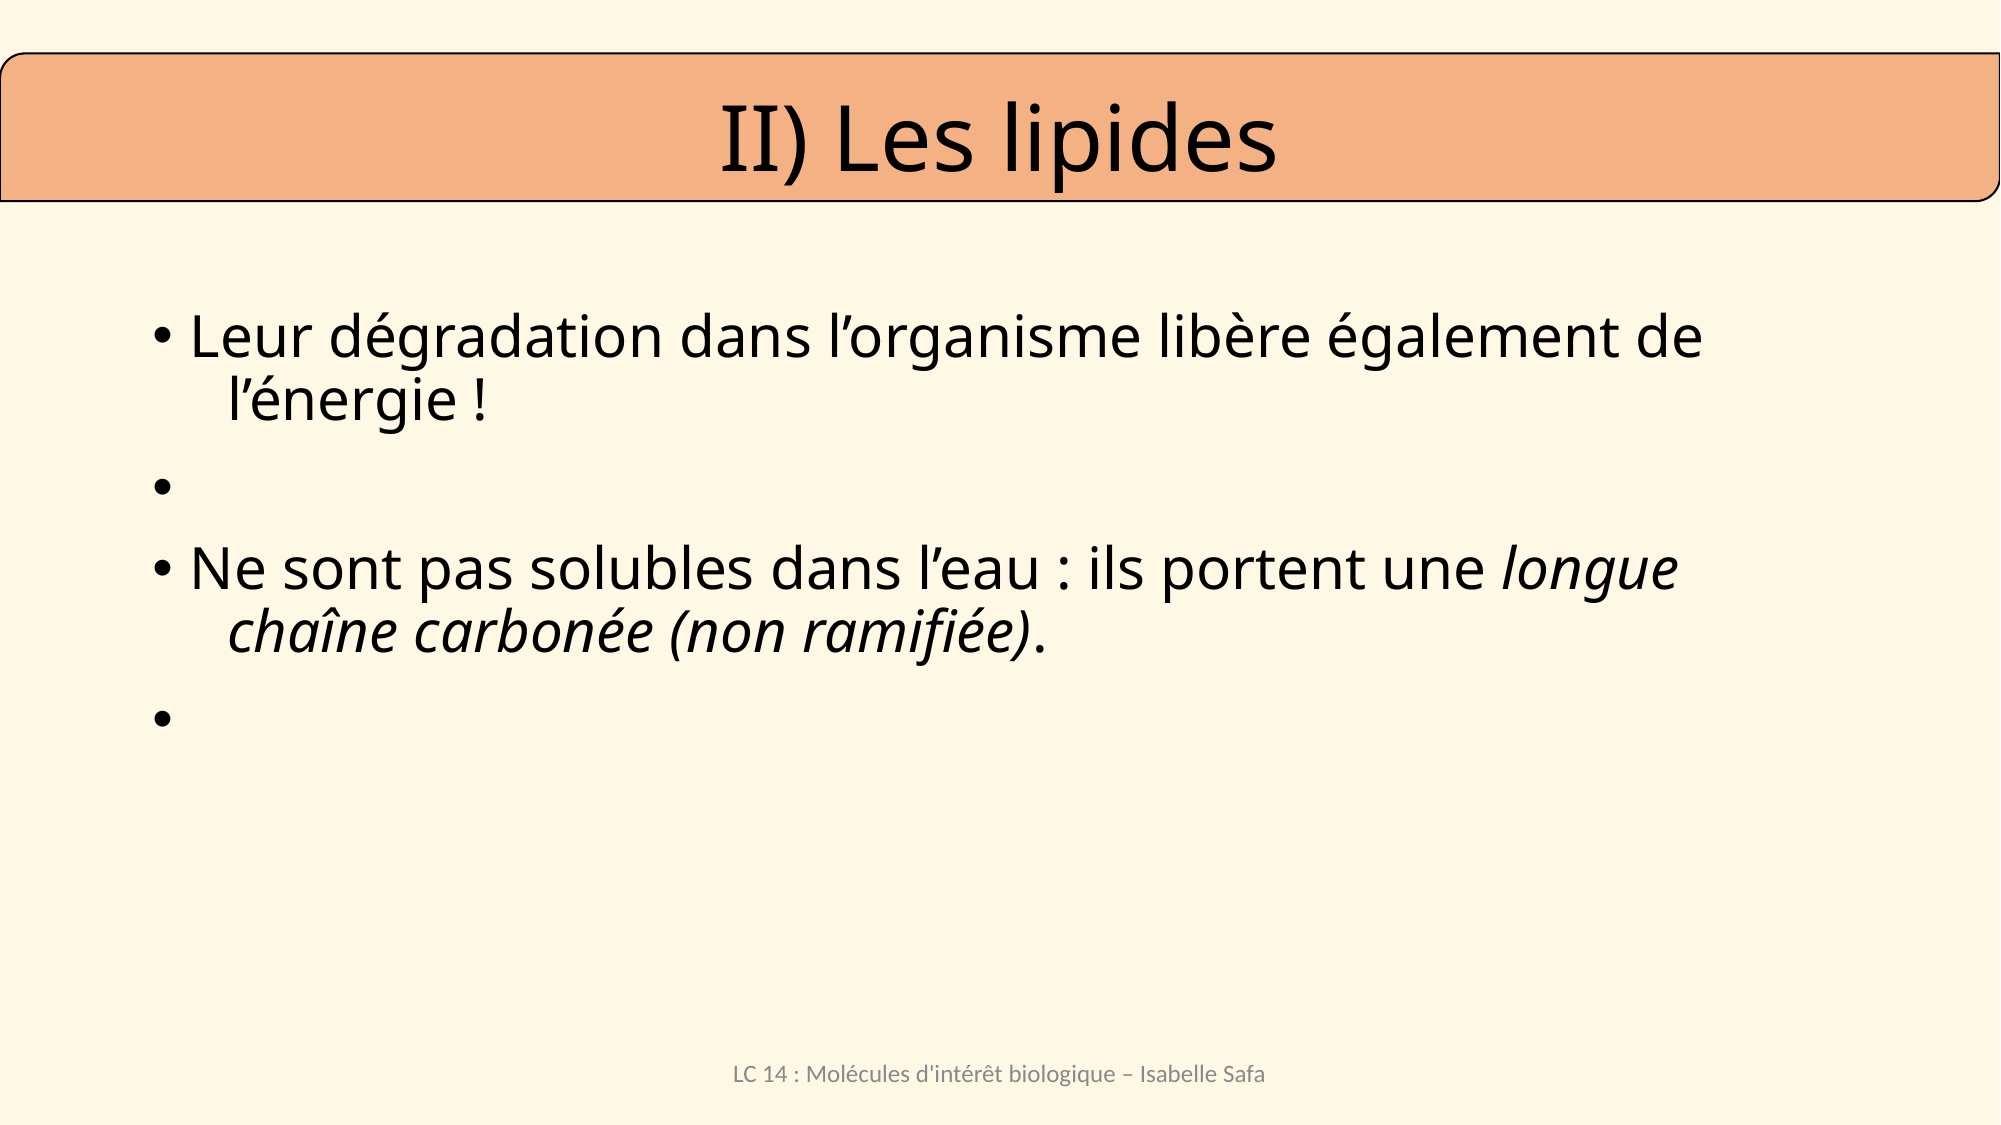

# II) Les lipides
Leur dégradation dans l’organisme libère également de l’énergie !
Ne sont pas solubles dans l’eau : ils portent une longue chaîne carbonée (non ramifiée).
LC 14 : Molécules d'intérêt biologique – Isabelle Safa